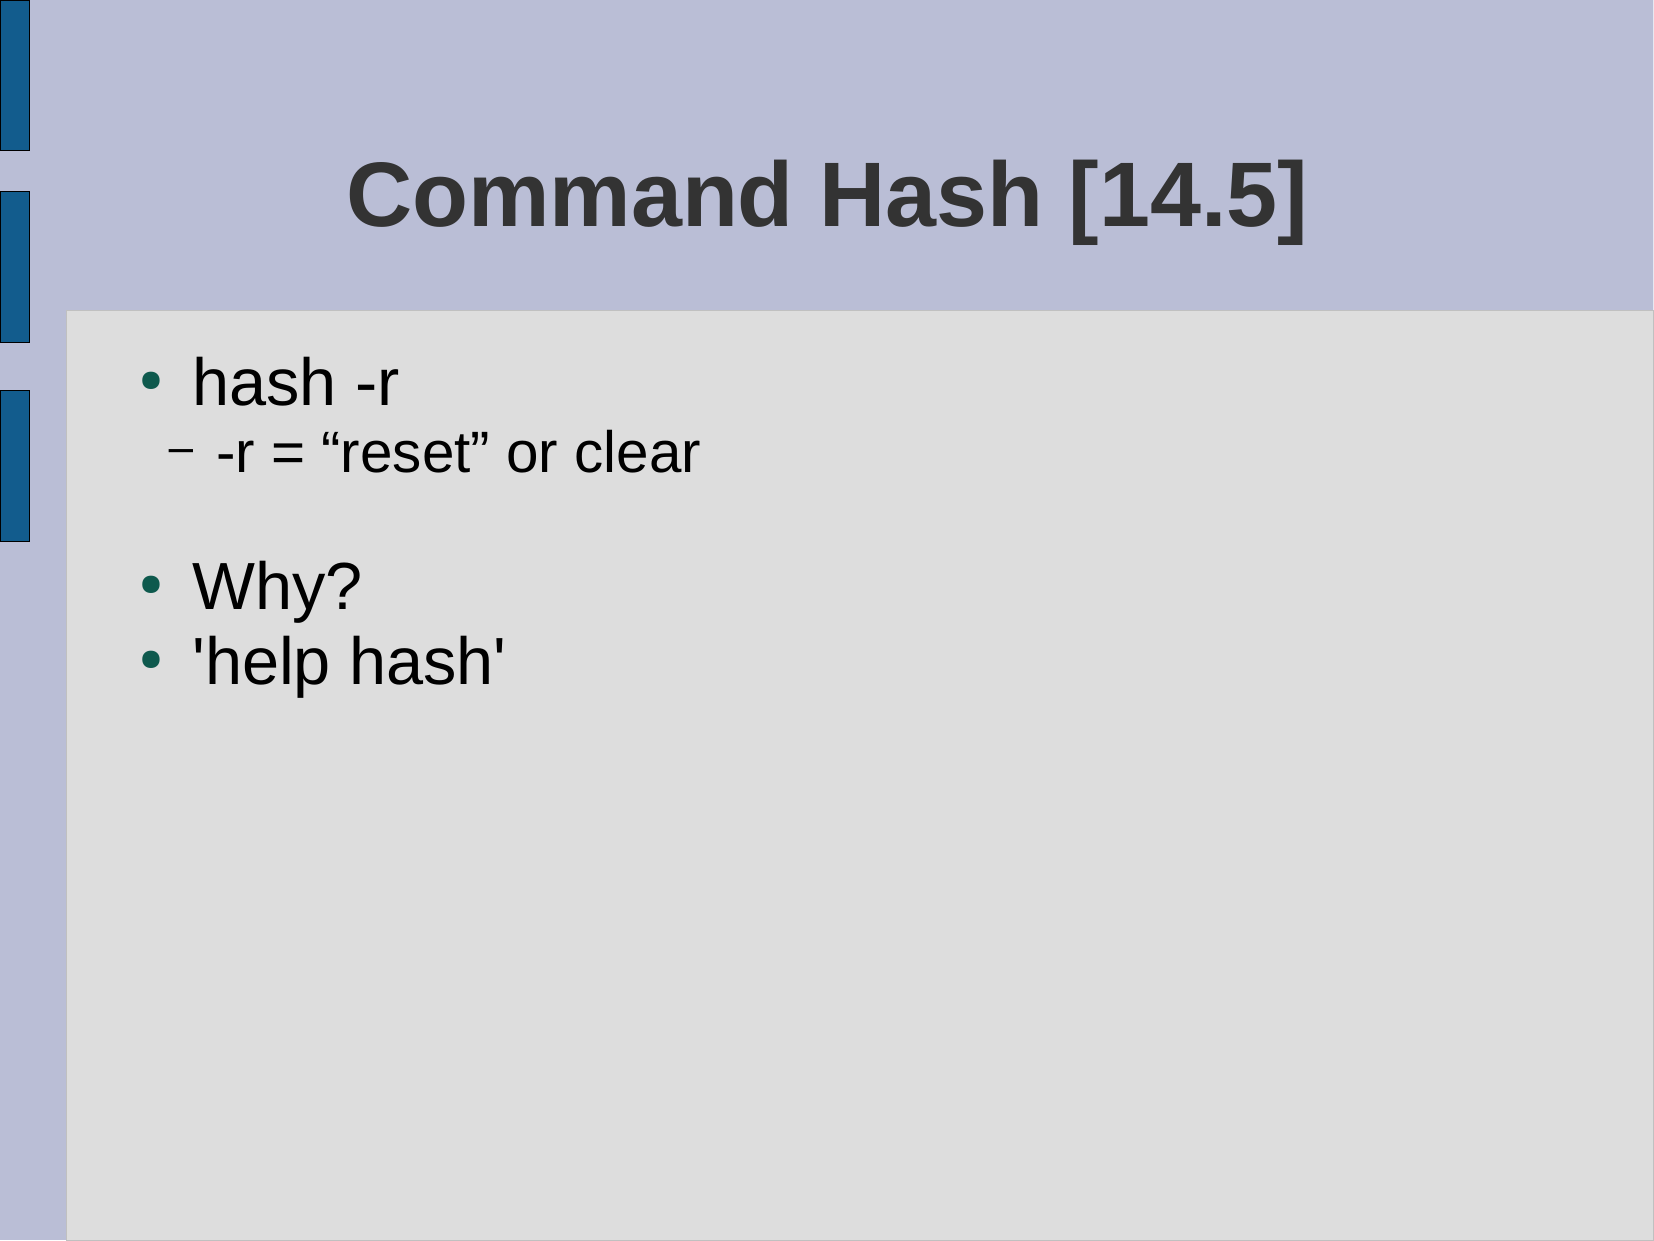

# Command Hash [14.5]
hash -r
-r = “reset” or clear
Why?
'help hash'